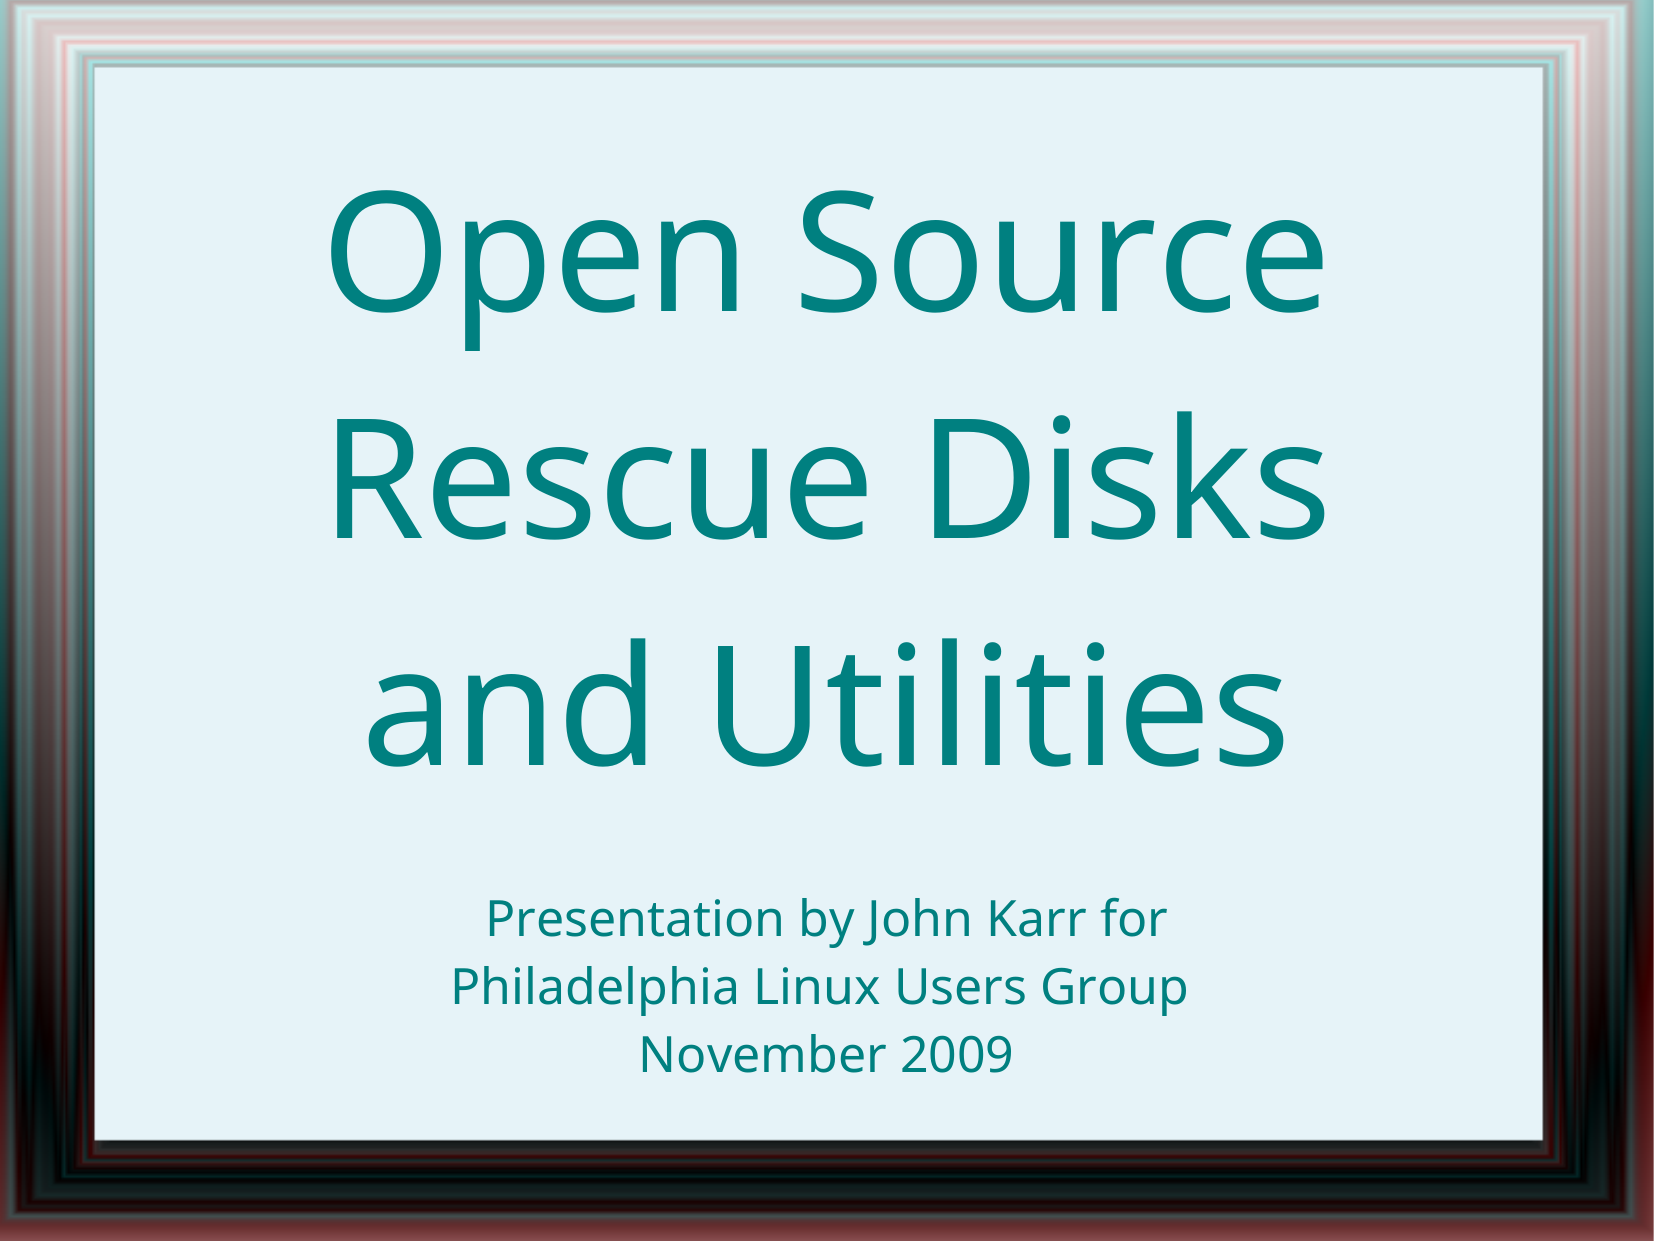

# Open Source
Rescue Disks
and Utilities
Presentation by John Karr for
Philadelphia Linux Users Group
November 2009